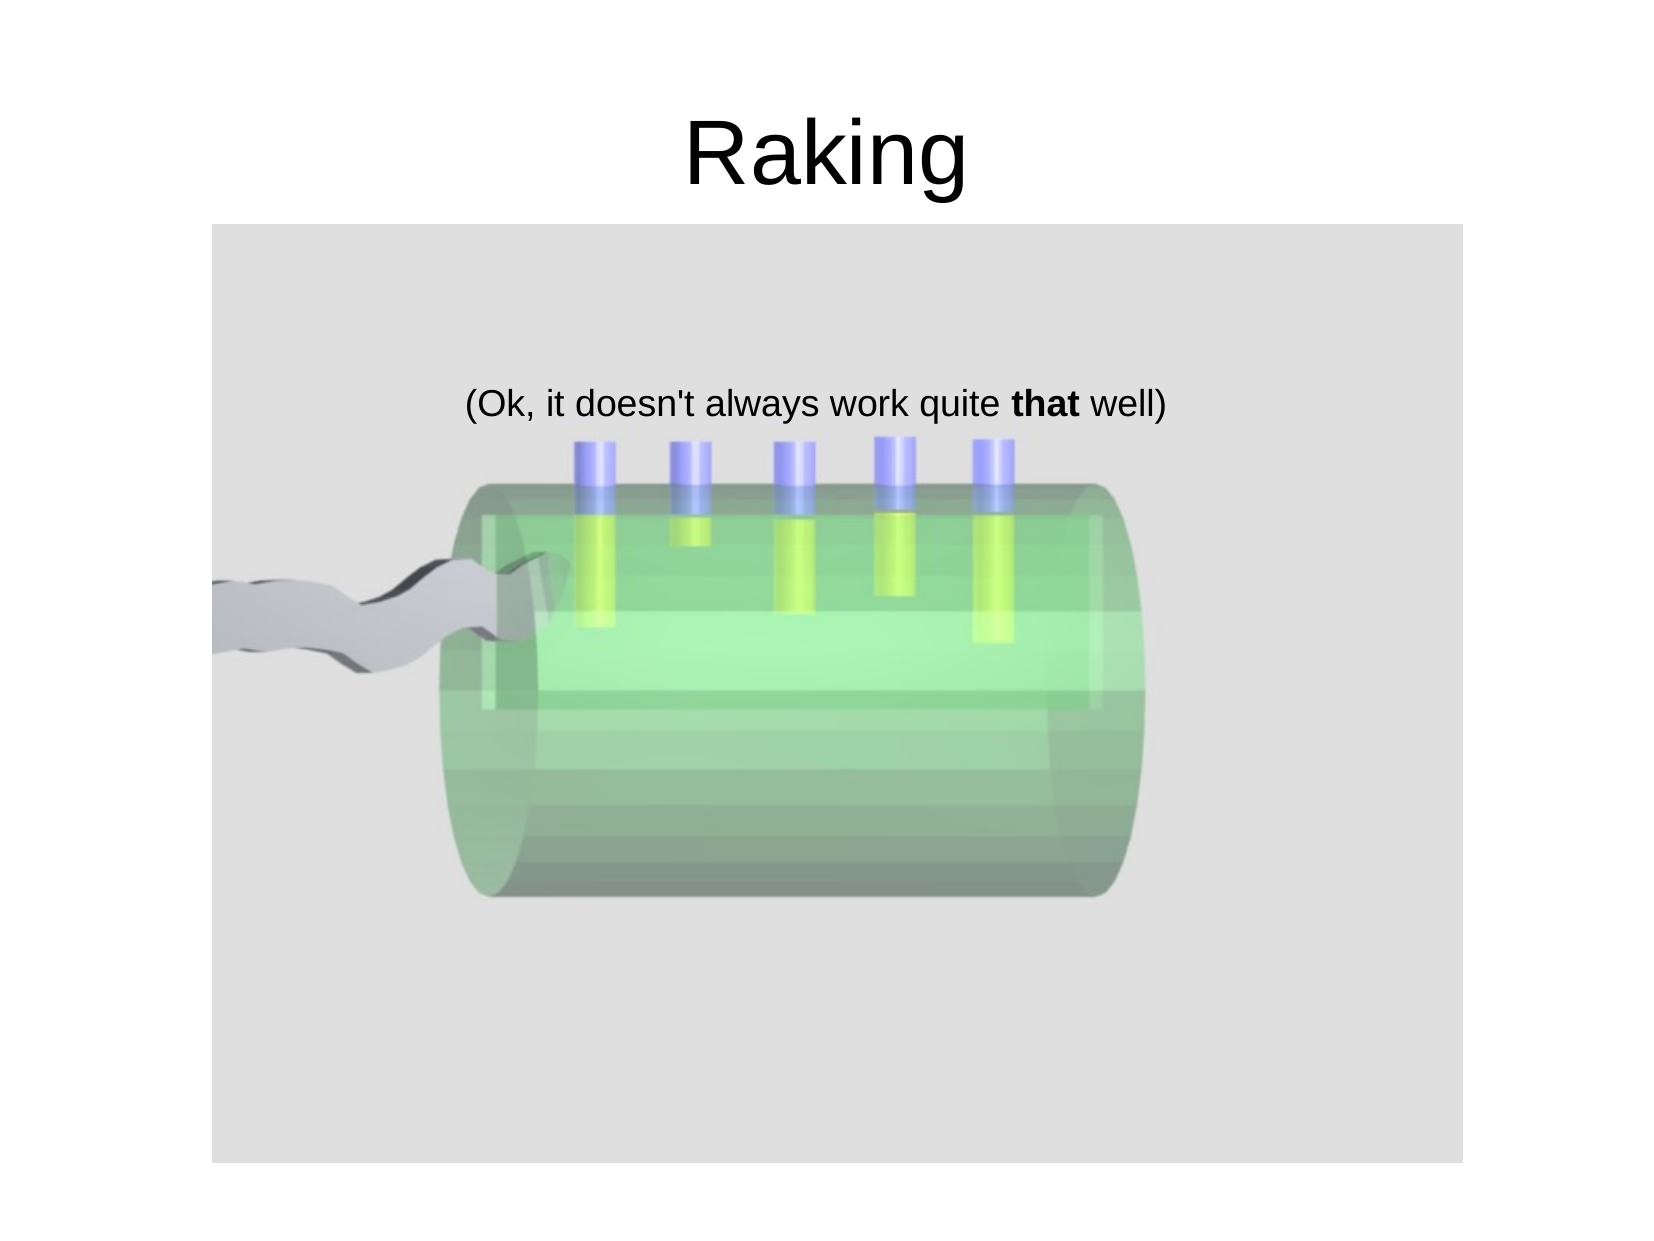

# Raking
(Ok, it doesn't always work quite that well)